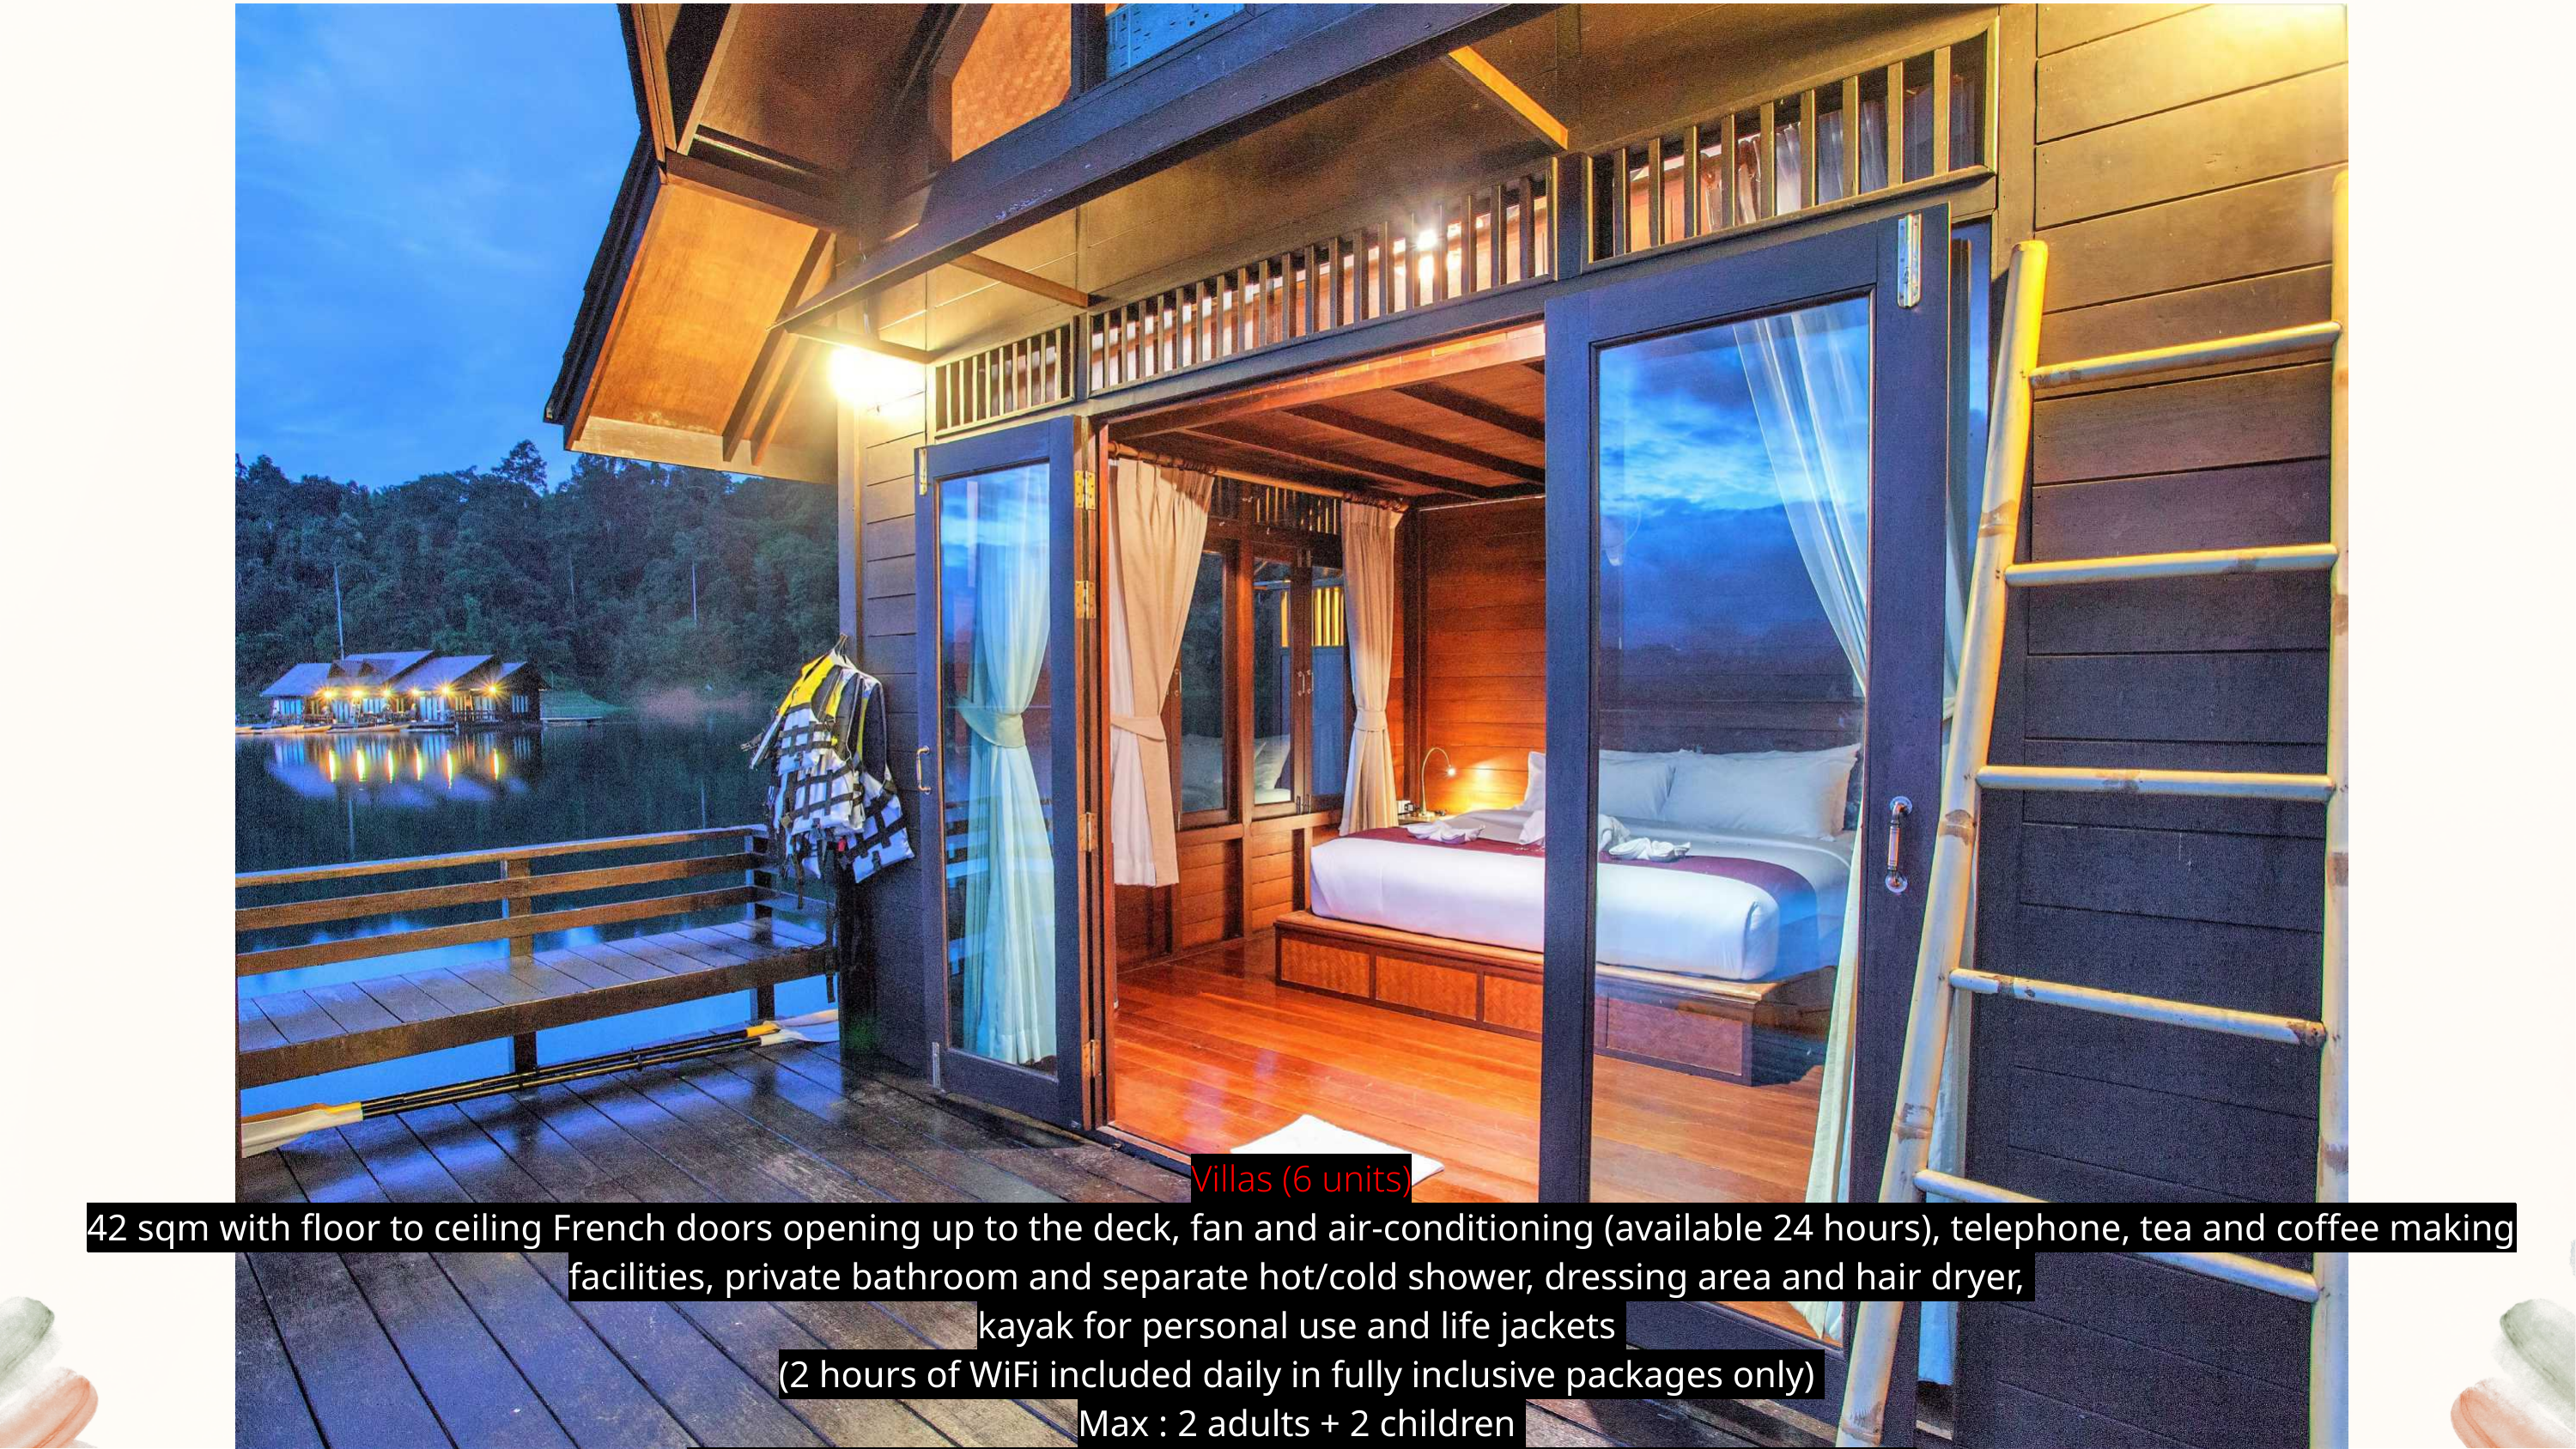

Villas (6 units)
42 sqm with floor to ceiling French doors opening up to the deck, fan and air-conditioning (available 24 hours), telephone, tea and coffee making facilities, private bathroom and separate hot/cold shower, dressing area and hair dryer,
kayak for personal use and life jackets
(2 hours of WiFi included daily in fully inclusive packages only)
Max : 2 adults + 2 children
Bedding : 1 king-size bed and 2 single mattresses on the mezzanine level
View: Lake